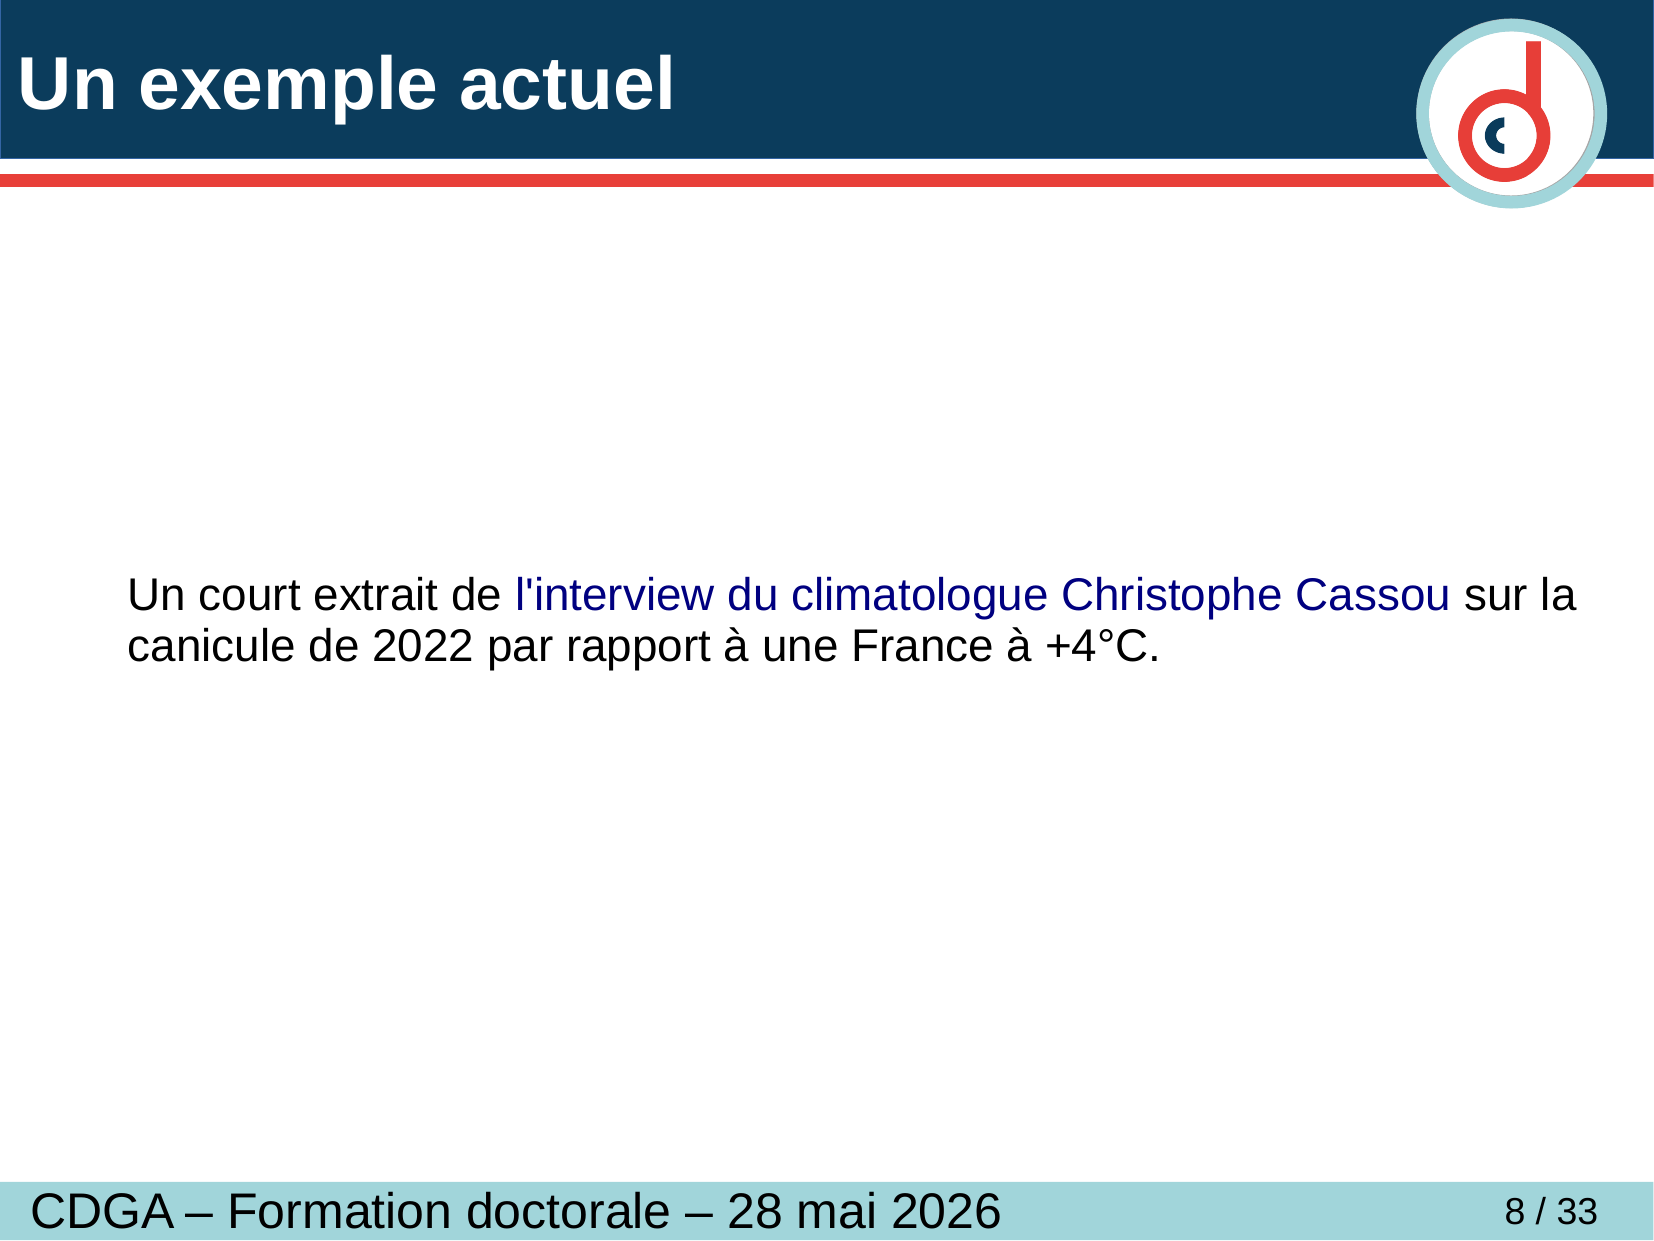

# Un exemple actuel
Un court extrait de l'interview du climatologue Christophe Cassou sur la canicule de 2022 par rapport à une France à +4°C.